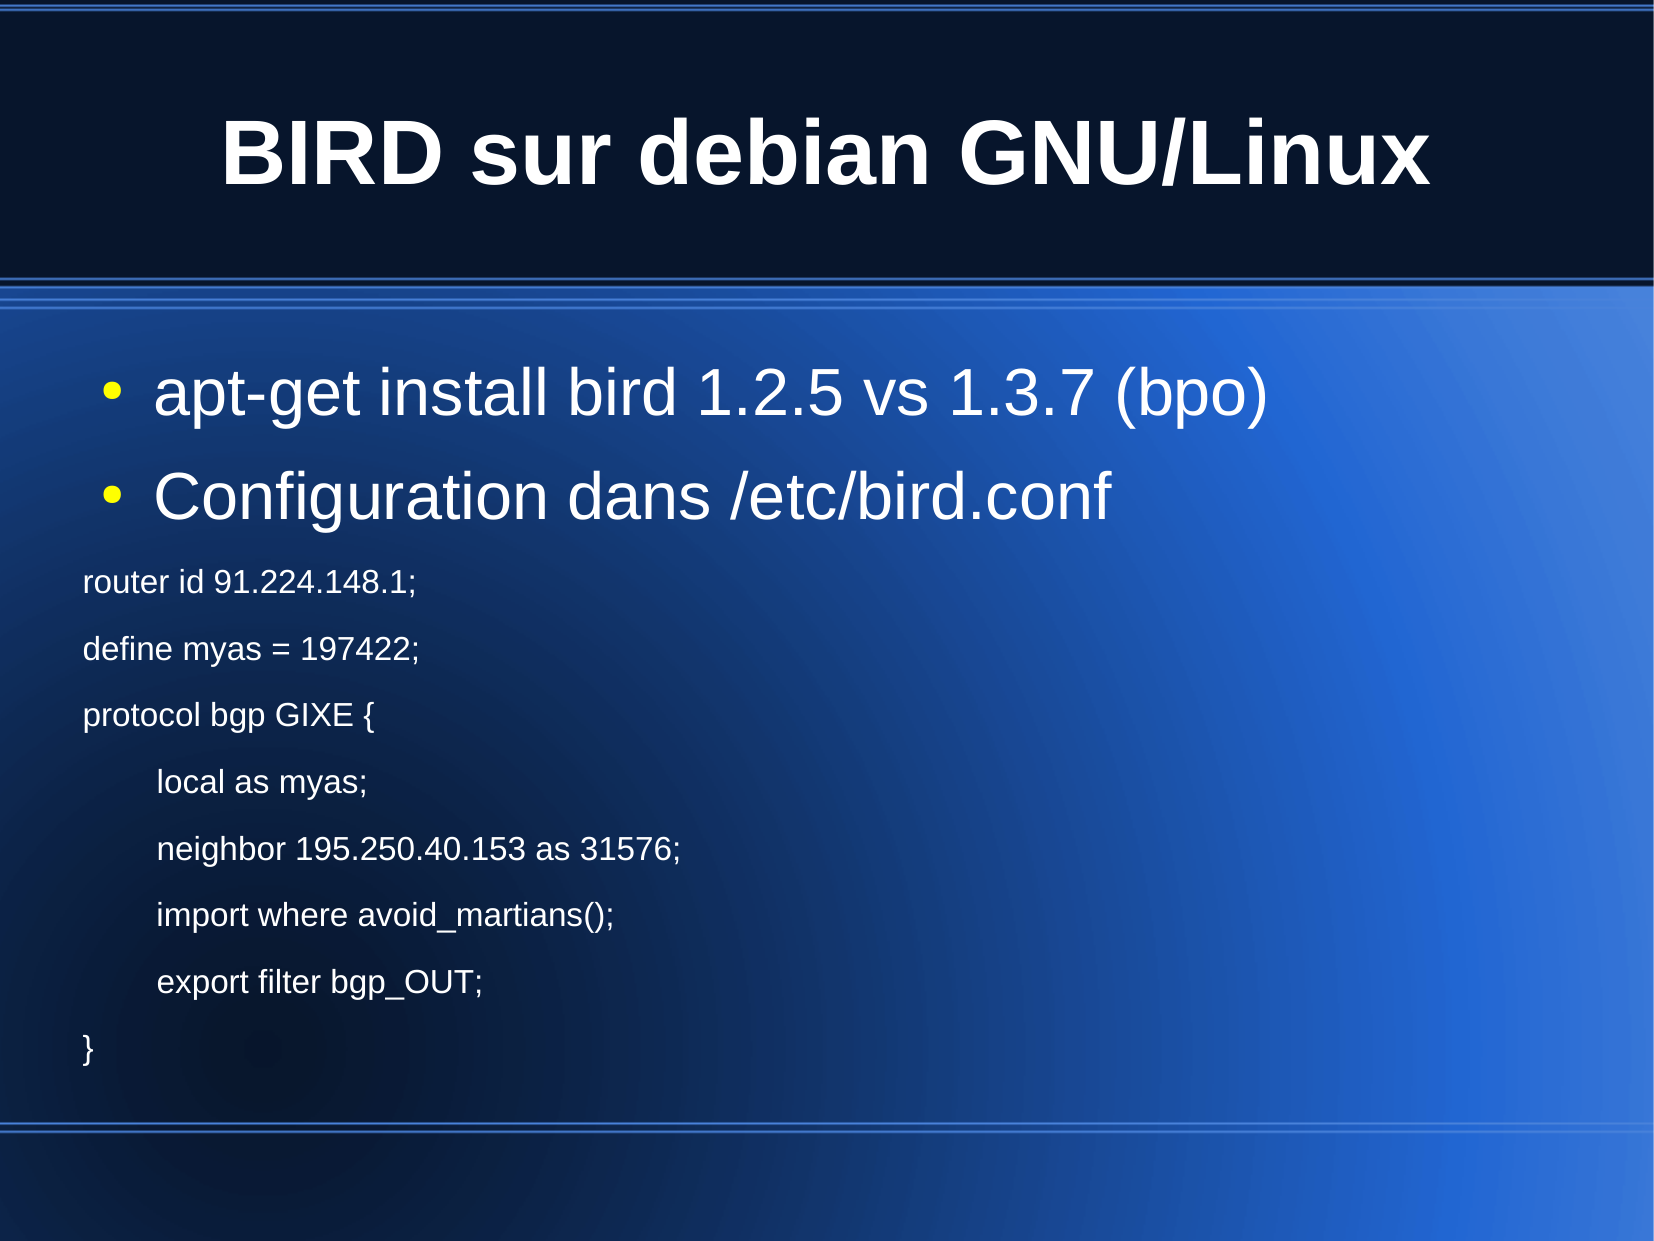

# BIRD sur debian GNU/Linux
apt-get install bird 1.2.5 vs 1.3.7 (bpo)
Configuration dans /etc/bird.conf
router id 91.224.148.1;
define myas = 197422;
protocol bgp GIXE {
 local as myas;
 neighbor 195.250.40.153 as 31576;
 	import where avoid_martians();
 export filter bgp_OUT;
}